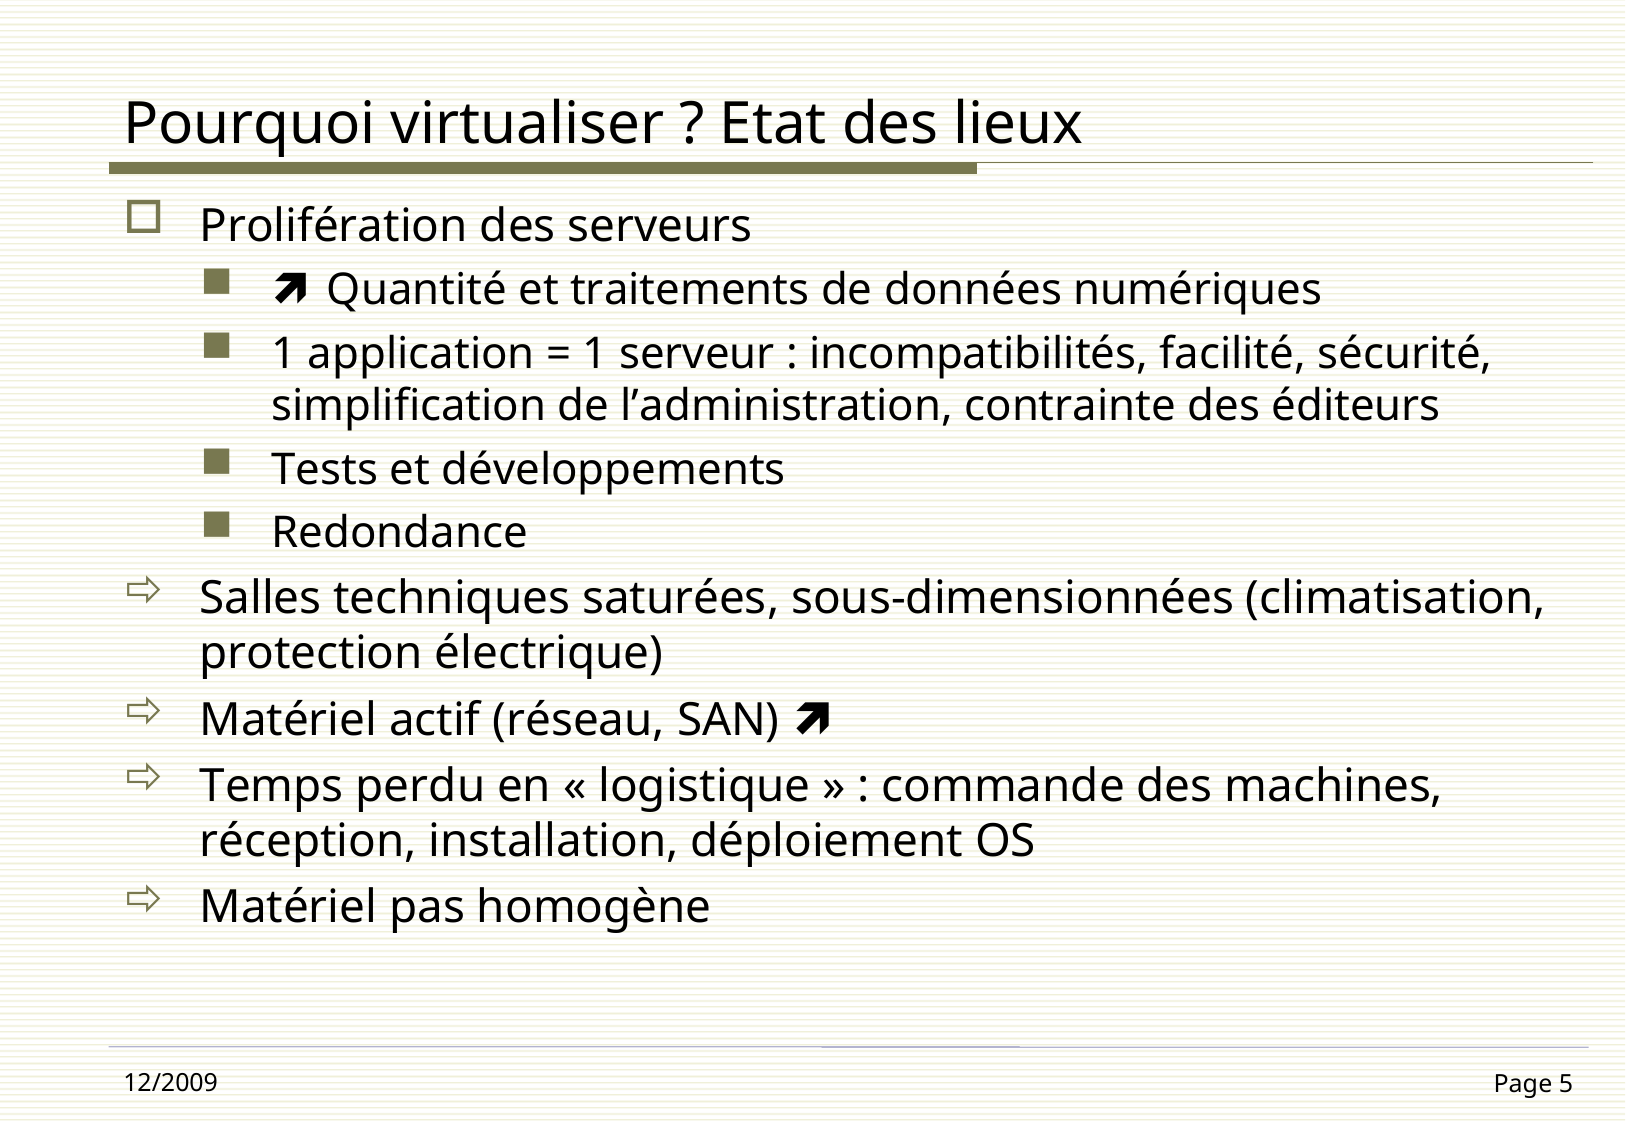

# Pourquoi virtualiser ? Etat des lieux
Prolifération des serveurs
 Quantité et traitements de données numériques
1 application = 1 serveur : incompatibilités, facilité, sécurité, simplification de l’administration, contrainte des éditeurs
Tests et développements
Redondance
Salles techniques saturées, sous-dimensionnées (climatisation, protection électrique)‏
Matériel actif (réseau, SAN) 
Temps perdu en « logistique » : commande des machines, réception, installation, déploiement OS
Matériel pas homogène
5